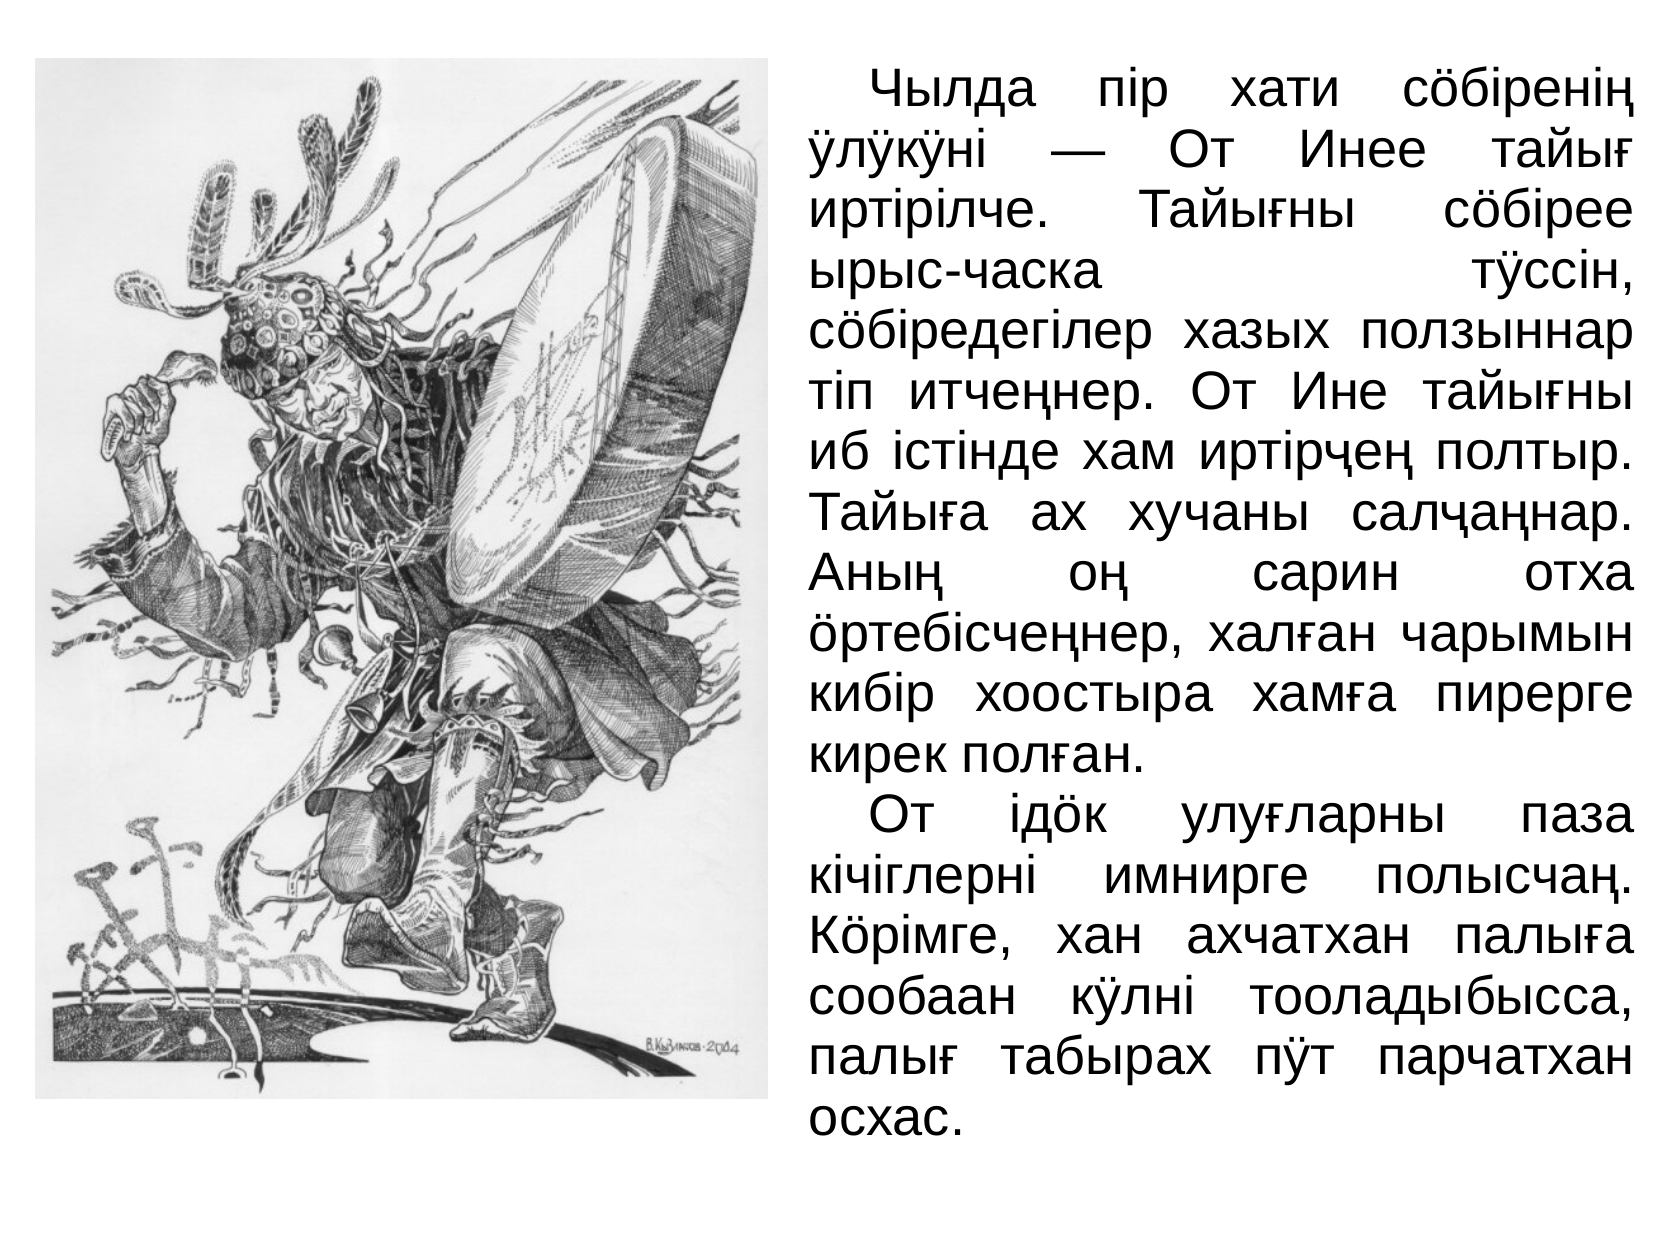

# Чылда пір хати сӧбіренің ӱлӱкӱні — От Инее тайығ иртірілче. Тайығны сӧбірее ырыс-часка тӱссін, сӧбіредегілер хазых ползыннар тіп итчеңнер. От Ине тайығны иб істінде хам иртірҷең полтыр. Тайыға ах хучаны салҷаңнар. Аның оң сарин отха ӧртебісчеңнер, халған чарымын кибір хоостыра хамға пирерге кирек полған.
От ідӧк улуғларны паза кічіглерні имнирге полысчаң. Кӧрімге, хан ахчатхан палыға сообаан кӱлні тооладыбысса, палығ табырах пӱт парчатхан осхас.